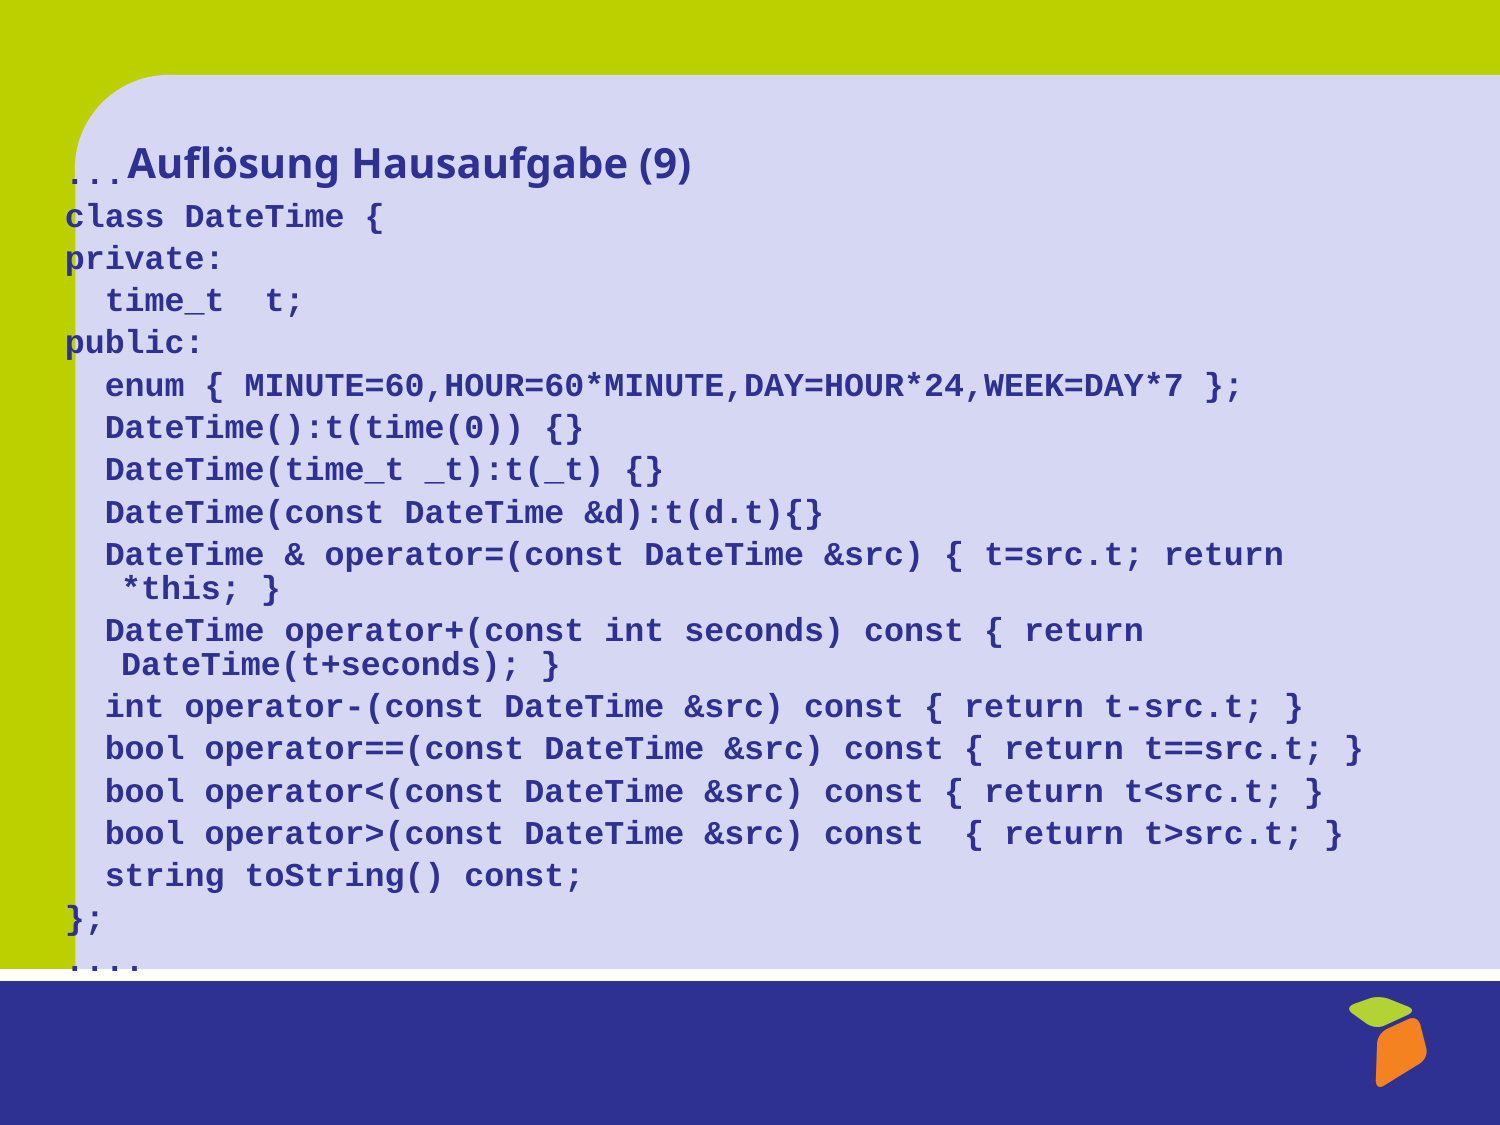

# Auflösung Hausaufgabe (9)
...
class DateTime {
private:
 time_t t;
public:
 enum { MINUTE=60,HOUR=60*MINUTE,DAY=HOUR*24,WEEK=DAY*7 };
 DateTime():t(time(0)) {}
 DateTime(time_t _t):t(_t) {}
 DateTime(const DateTime &d):t(d.t){}
 DateTime & operator=(const DateTime &src) { t=src.t; return *this; }
 DateTime operator+(const int seconds) const { return DateTime(t+seconds); }
 int operator-(const DateTime &src) const { return t-src.t; }
 bool operator==(const DateTime &src) const { return t==src.t; }
 bool operator<(const DateTime &src) const { return t<src.t; }
 bool operator>(const DateTime &src) const { return t>src.t; }
 string toString() const;
};
....